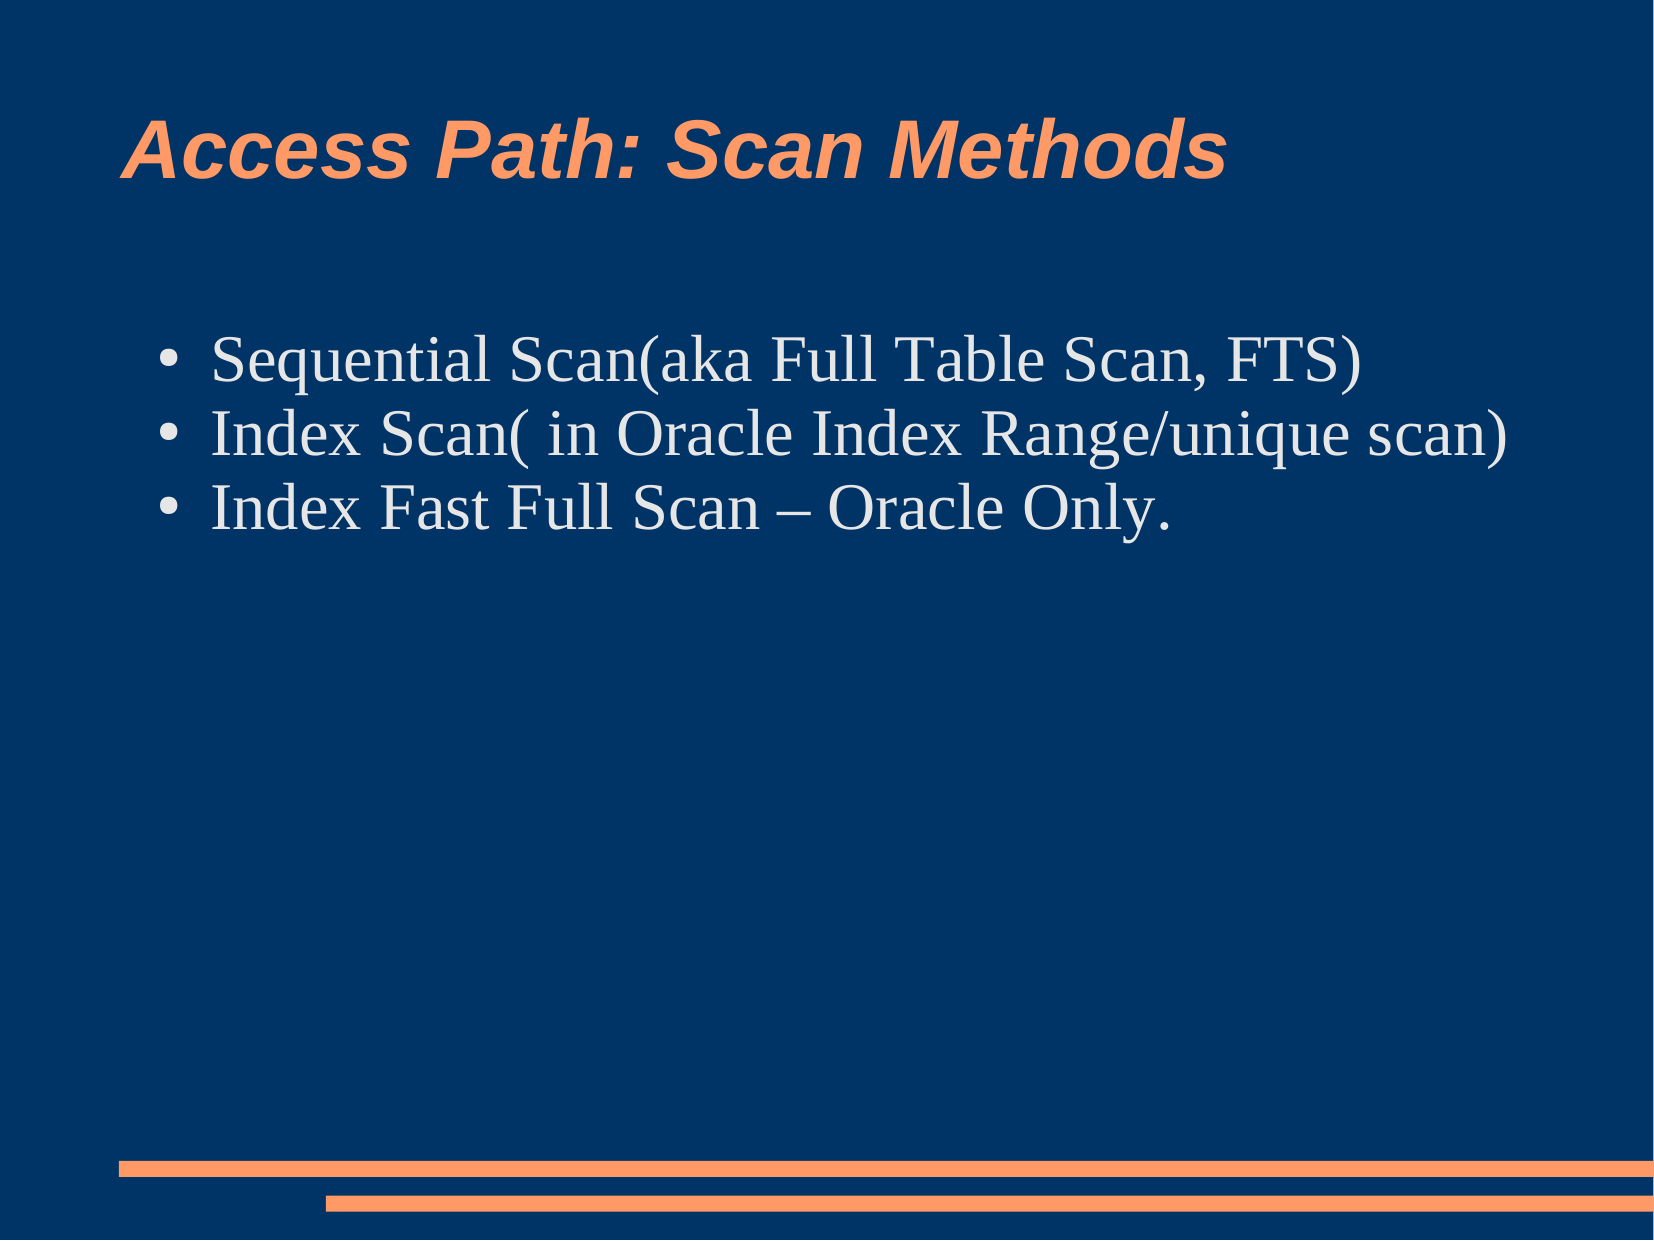

# Access Path: Scan Methods
Sequential Scan(aka Full Table Scan, FTS)
Index Scan( in Oracle Index Range/unique scan)
Index Fast Full Scan – Oracle Only.